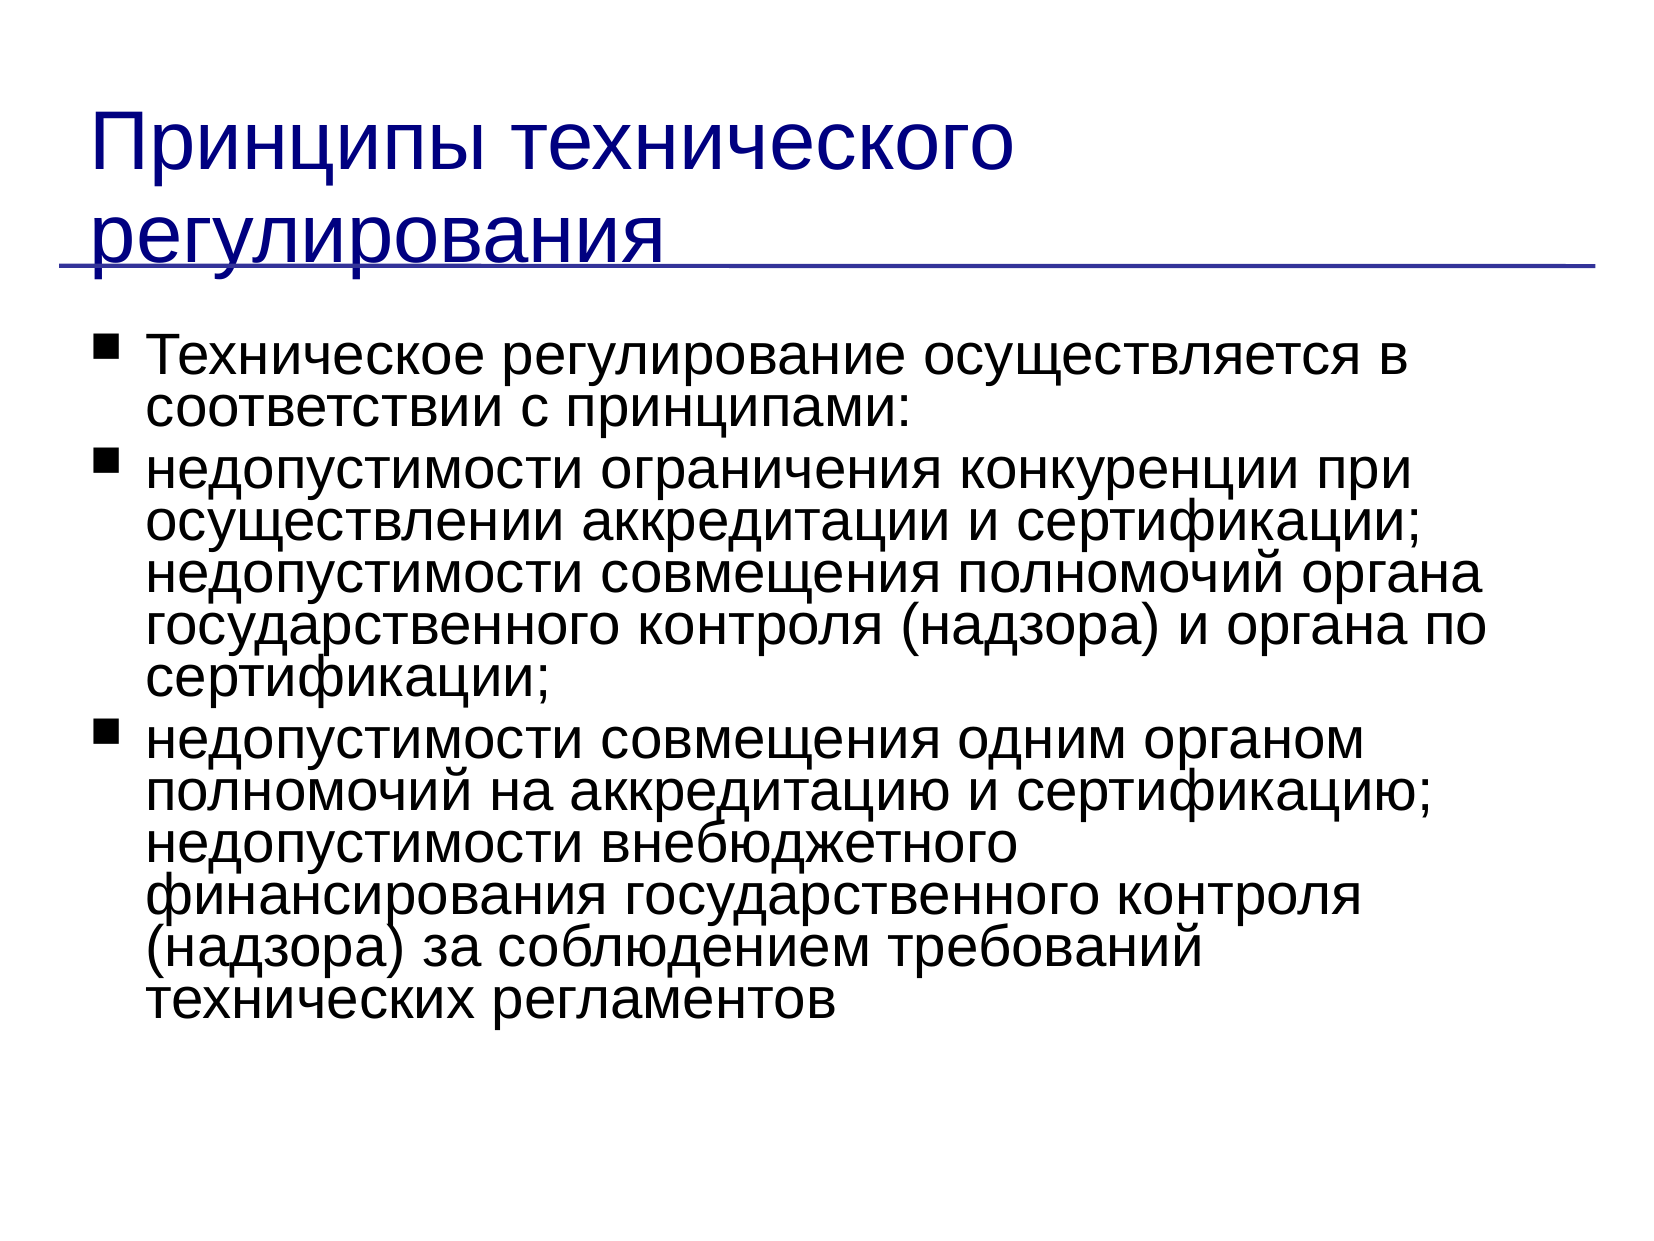

# Принципы технического регулирования
Техническое регулирование осуществляется в соответствии с принципами:
недопустимости ограничения конкуренции при осуществлении аккредитации и сертификации; недопустимости совмещения полномочий органа государственного контроля (надзора) и органа по сертификации;
недопустимости совмещения одним органом полномочий на аккредитацию и сертификацию; недопустимости внебюджетного финансирования государственного контроля (надзора) за соблюдением требований технических регламентов